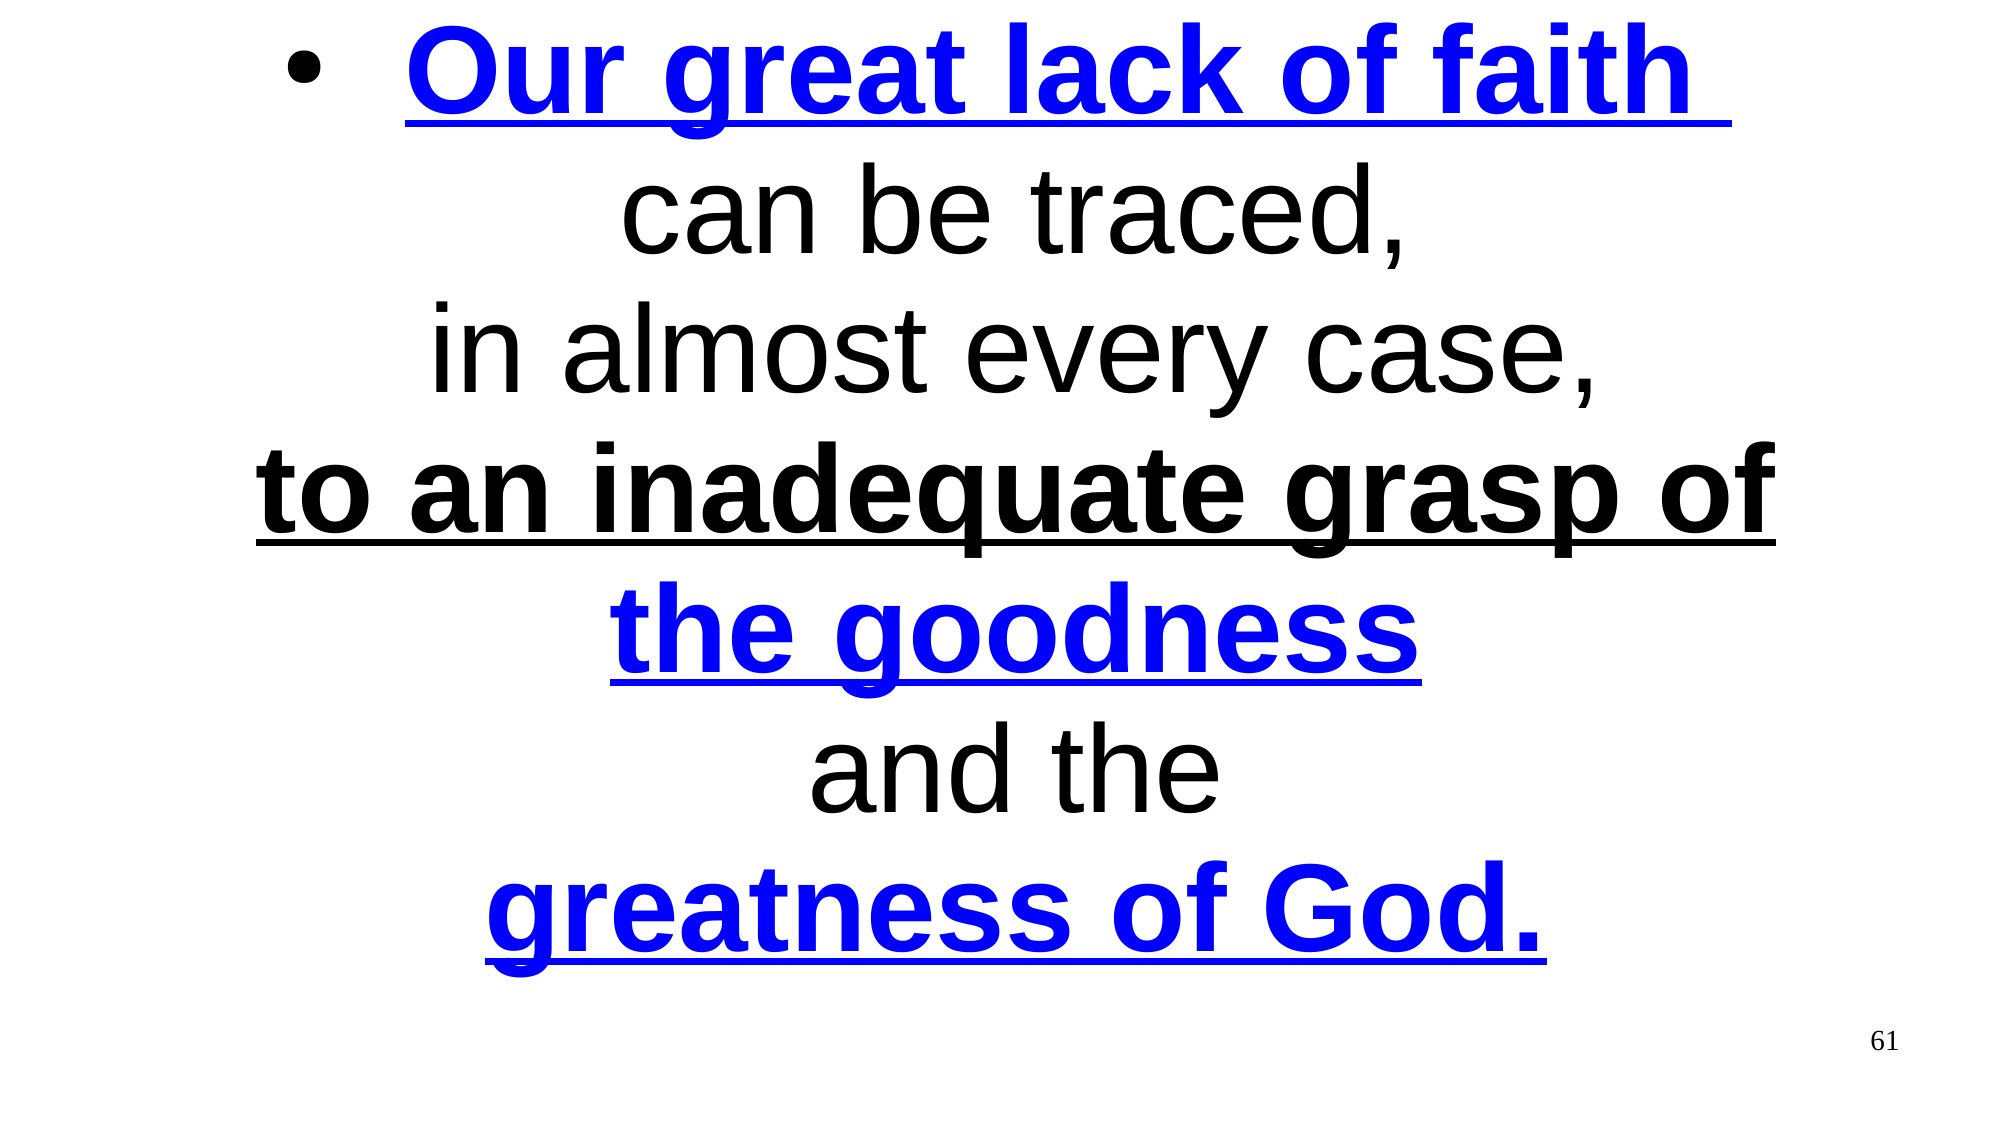

# Our great lack of faith can be traced, in almost every case, to an inadequate grasp of the goodness and the greatness of God.
61